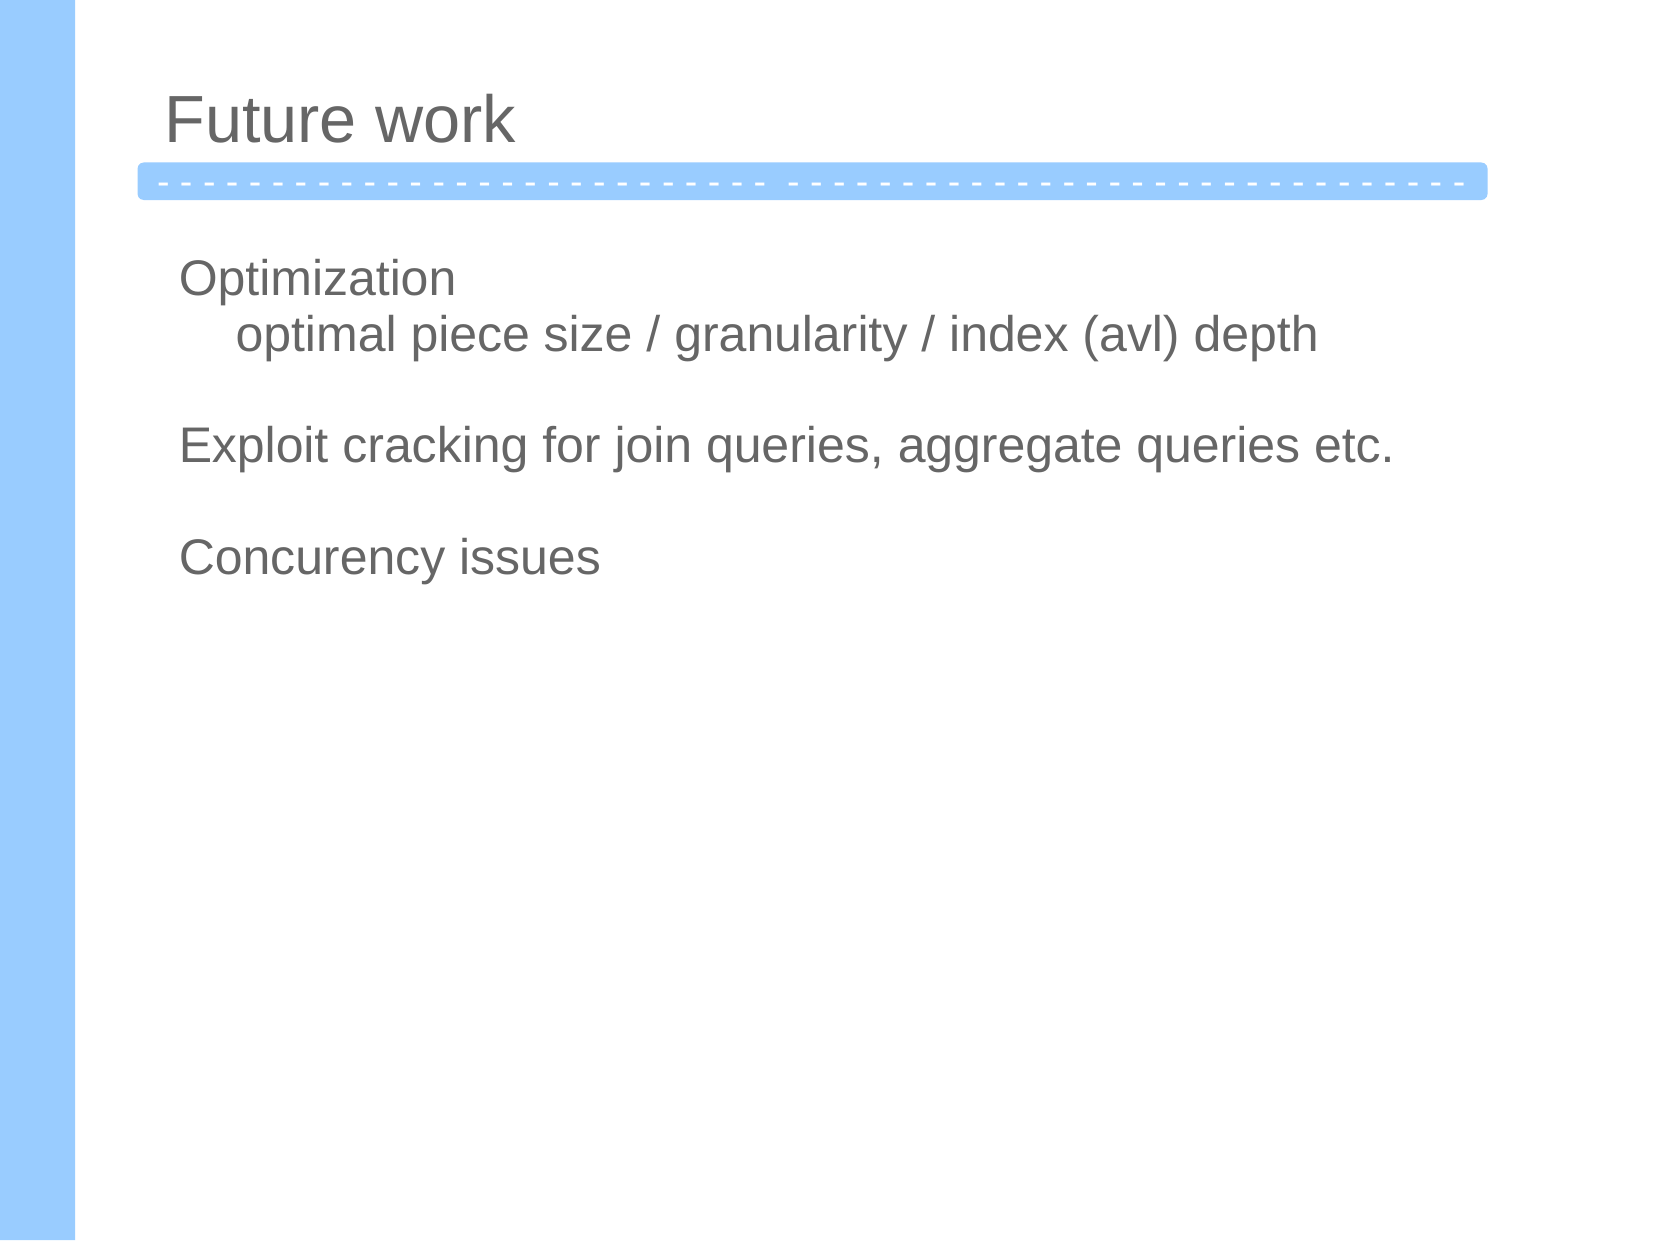

Future work
- - - - - - - - - - - - - - - - - - - - - - - - - - - - - - - - - - - - - - - - - - - - - - - - - - - - - - - - -
 Optimization
optimal piece size / granularity / index (avl) depth
 Exploit cracking for join queries, aggregate queries etc.
 Concurency issues